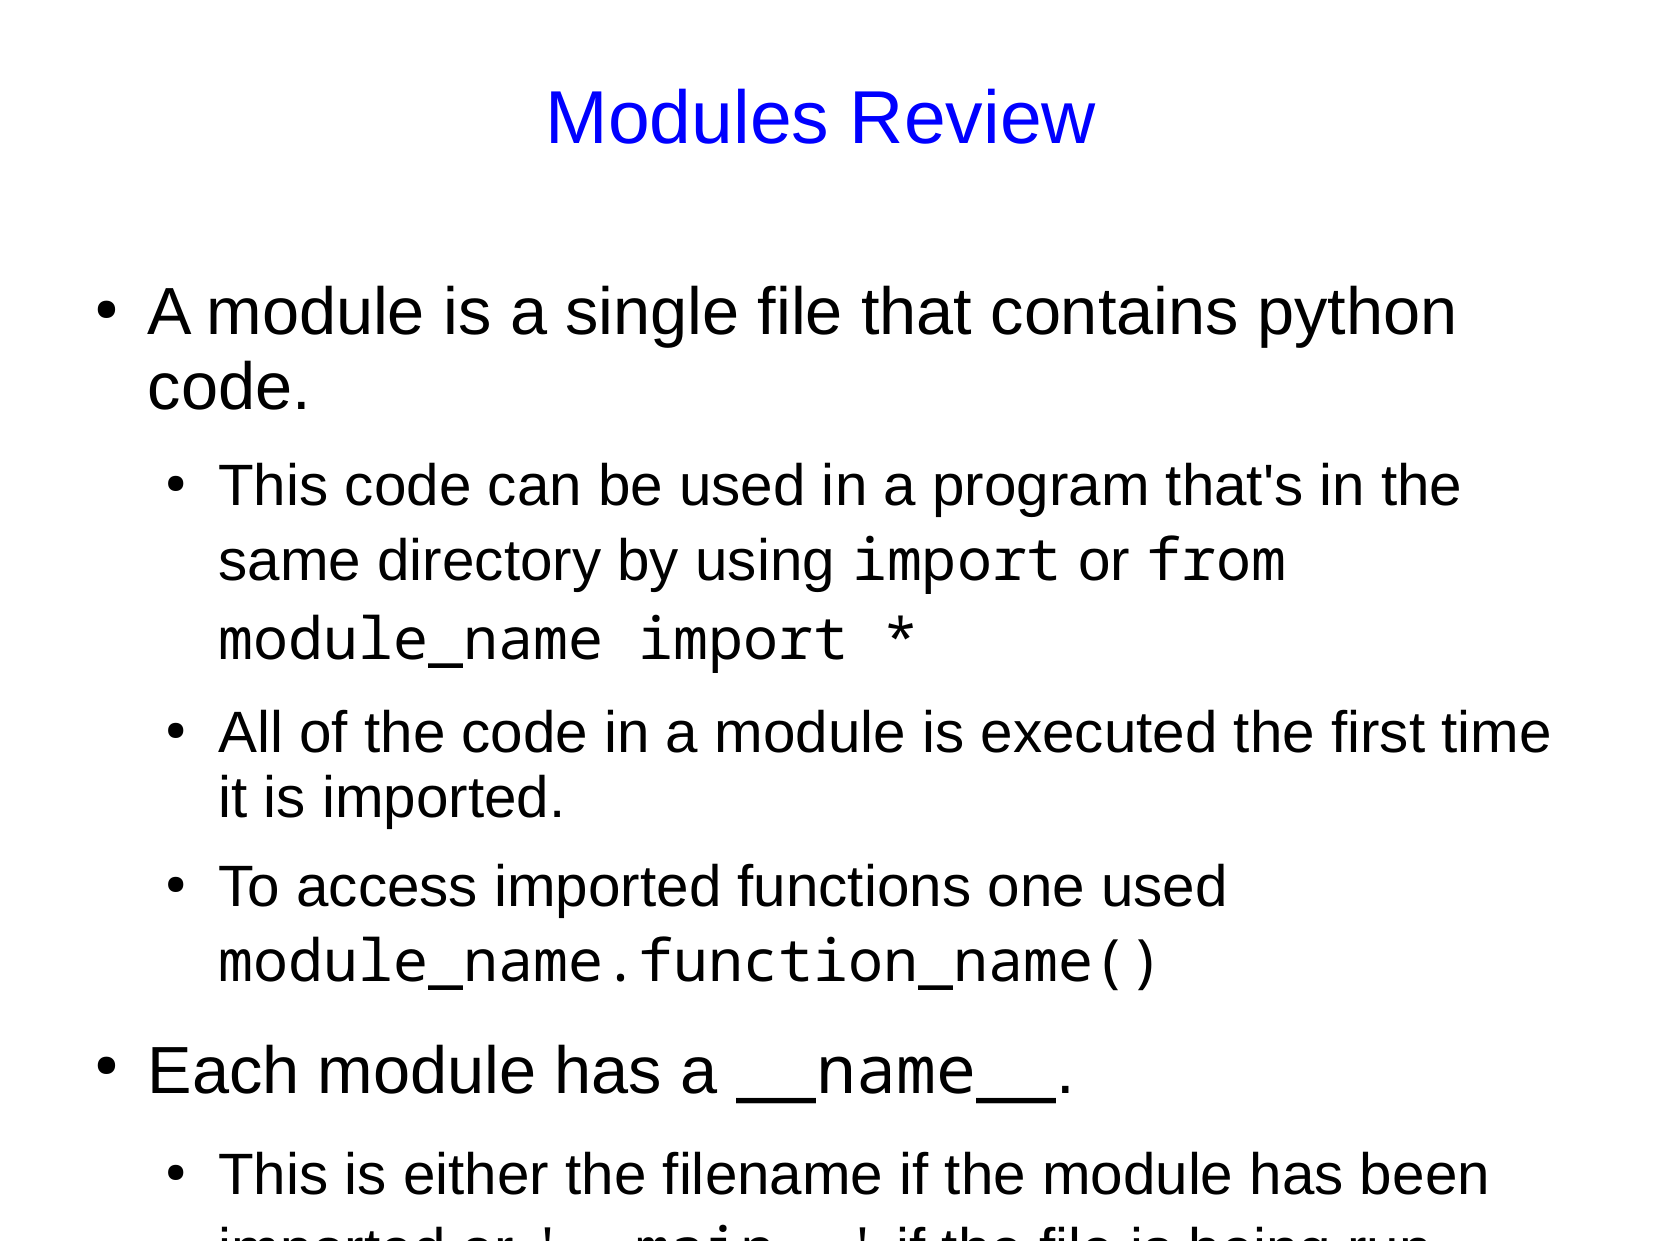

# Modules Review
A module is a single file that contains python code.
This code can be used in a program that's in the same directory by using import or from module_name import *
All of the code in a module is executed the first time it is imported.
To access imported functions one used module_name.function_name()
Each module has a __name__.
This is either the filename if the module has been imported or '__main__' if the file is being run.